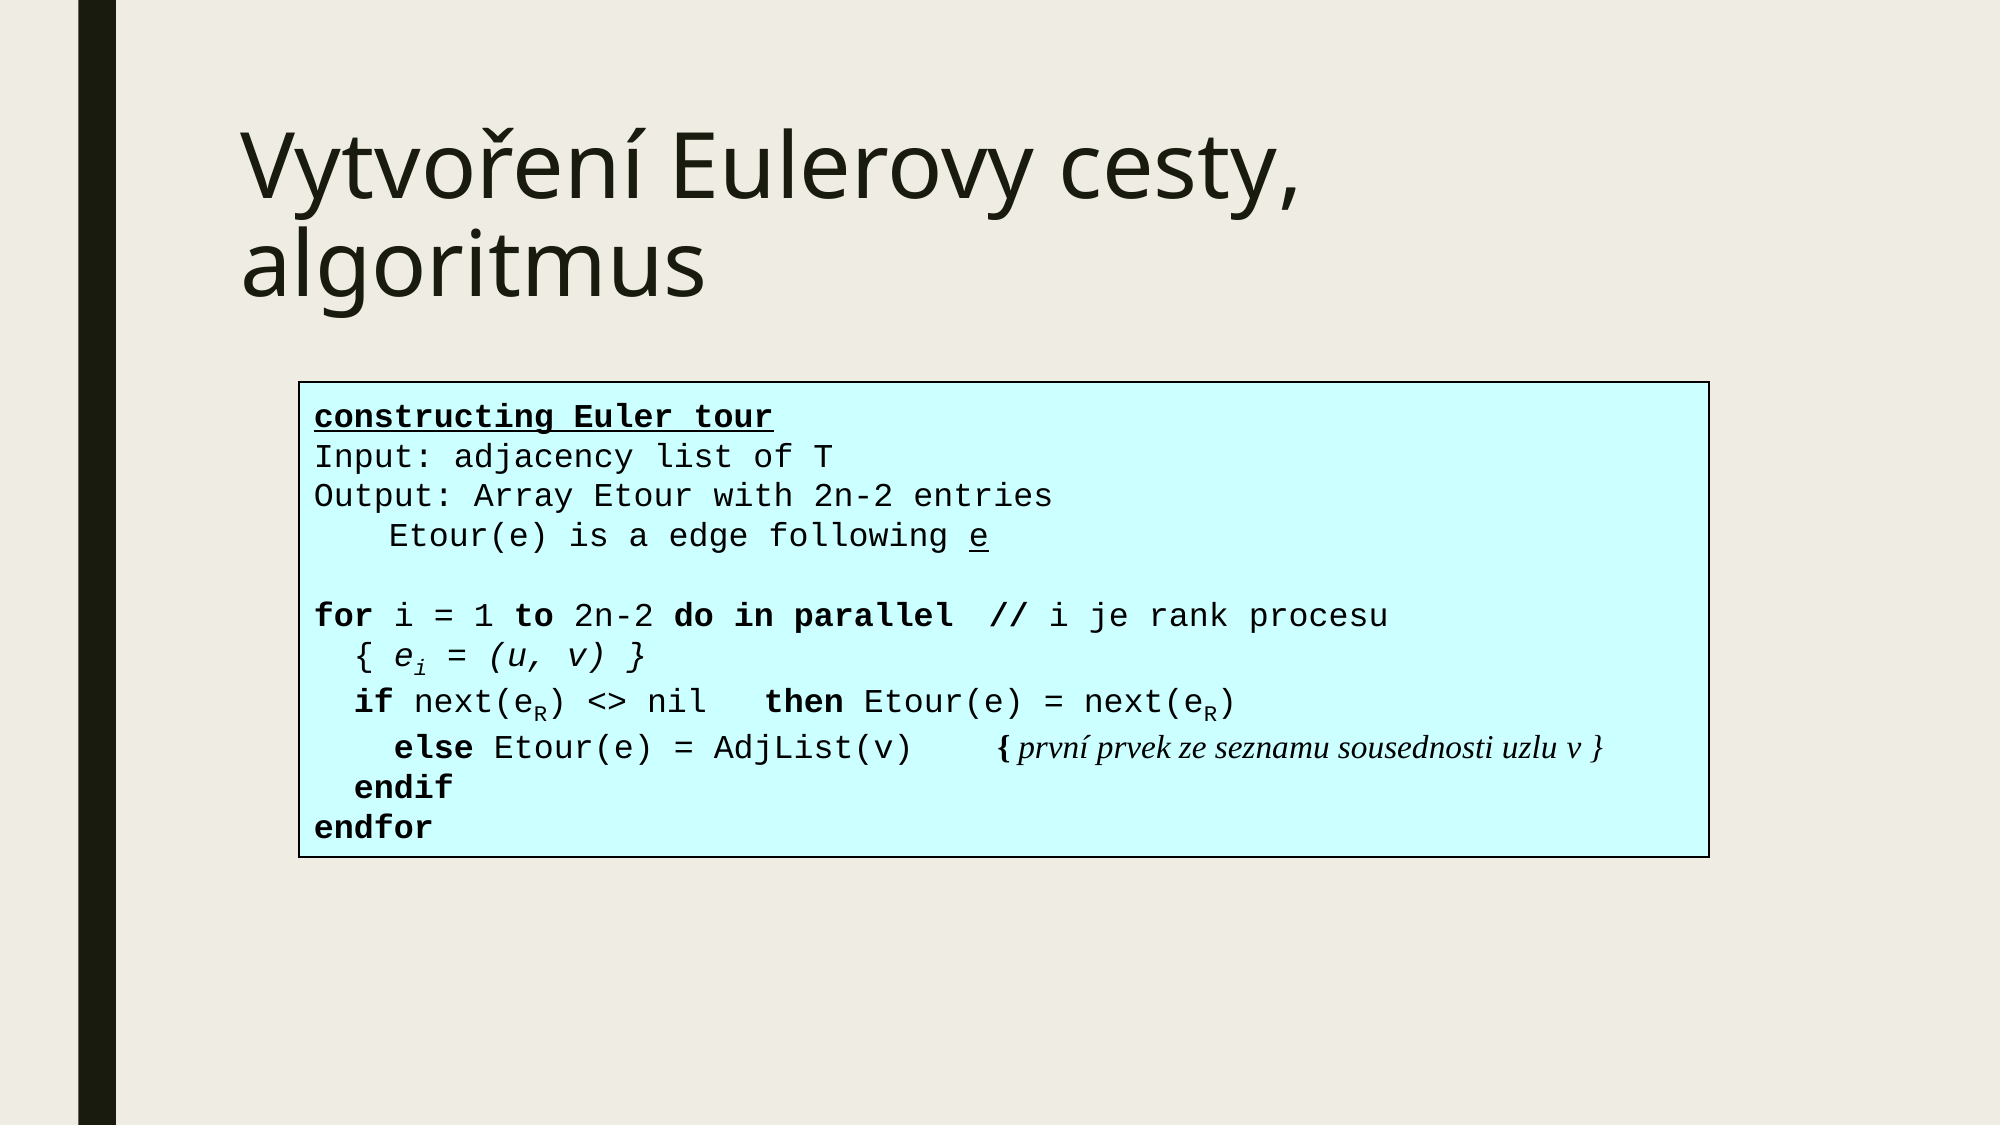

# Vytvoření Eulerovy cesty, algoritmus
constructing Euler tour
Input: adjacency list of T
Output: Array Etour with 2n-2 entries
	Etour(e) is a edge following e
for i = 1 to 2n-2 do in parallel	// i je rank procesu
 { ei = (u, v) }
 if next(eR) <> nil 	then Etour(e) = next(eR)
 else Etour(e) = AdjList(v)	 { první prvek ze seznamu sousednosti uzlu v }
 endif
endfor